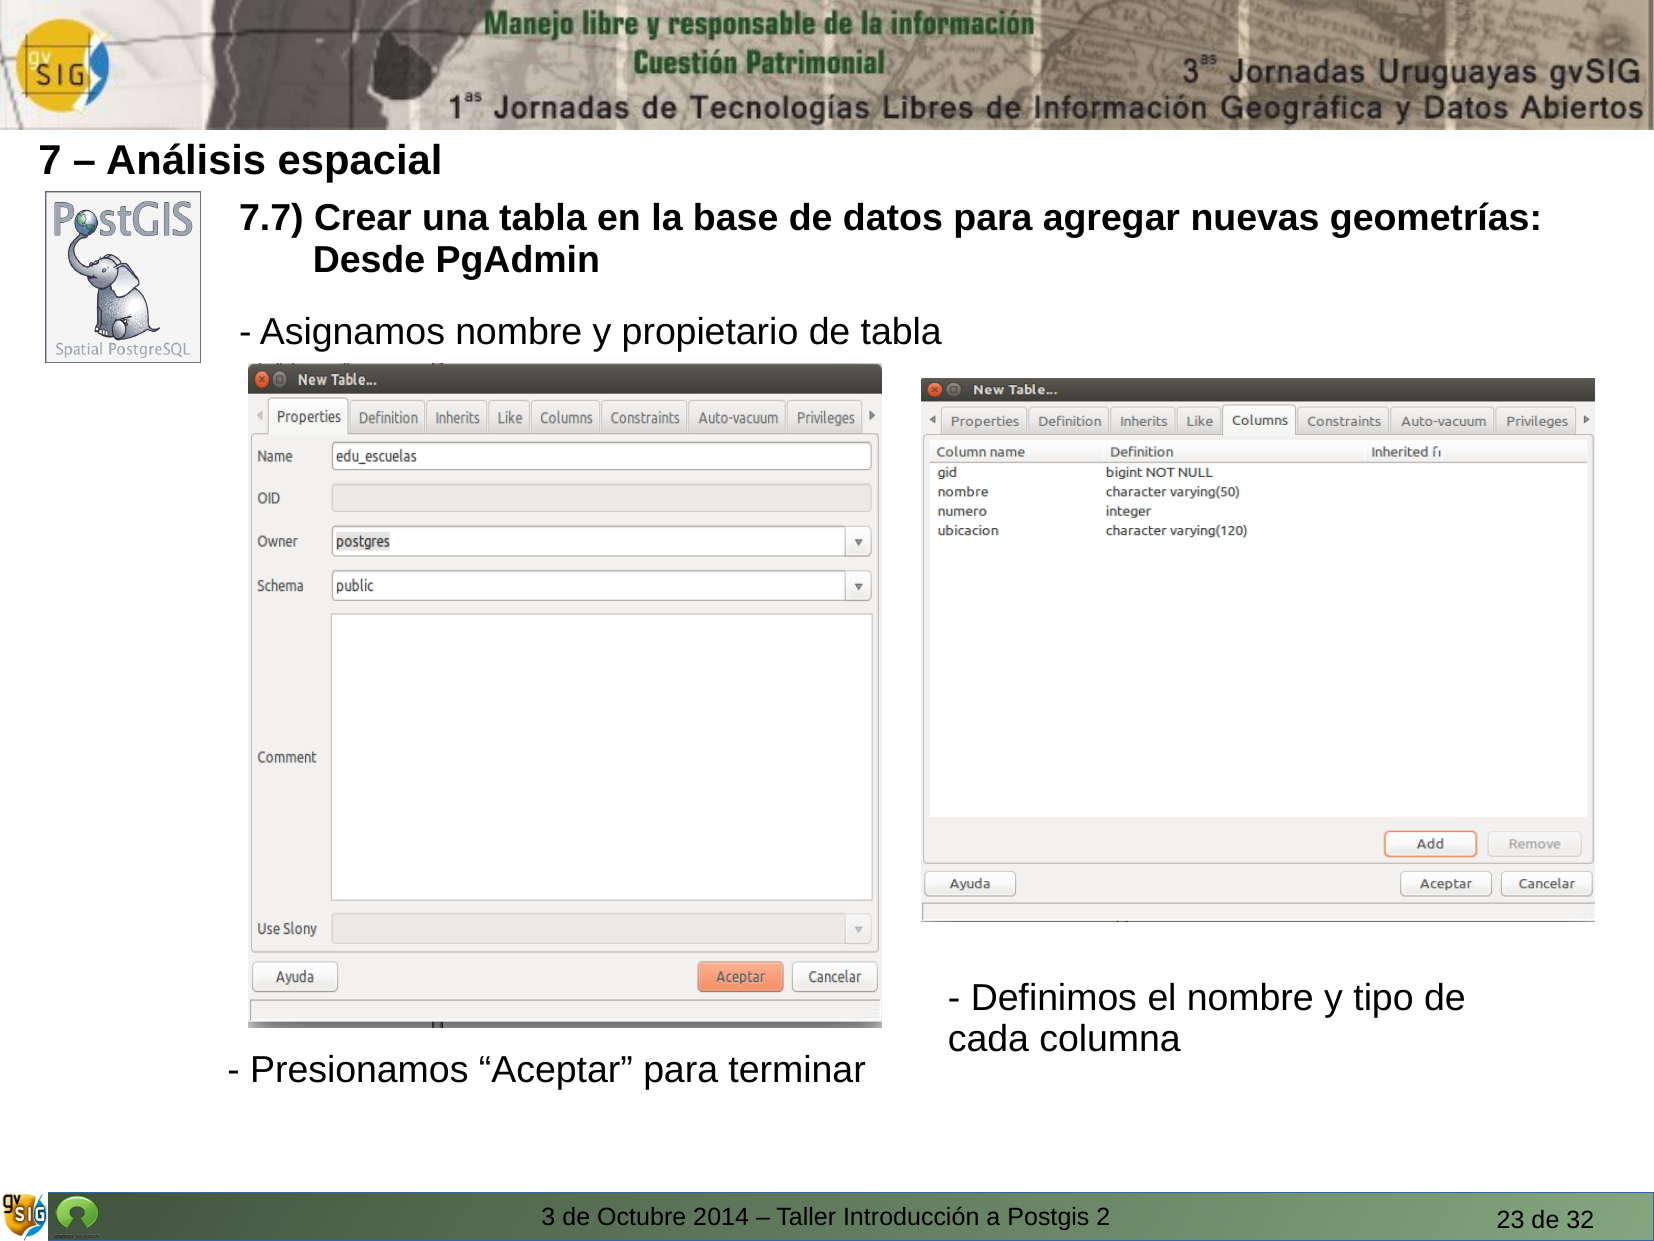

7 – Análisis espacial
7.7) Crear una tabla en la base de datos para agregar nuevas geometrías:
	Desde PgAdmin
- Asignamos nombre y propietario de tabla
- Definimos el nombre y tipo de cada columna
- Presionamos “Aceptar” para terminar
3 de Octubre 2014 – Taller Introducción a Postgis 2
 de 32